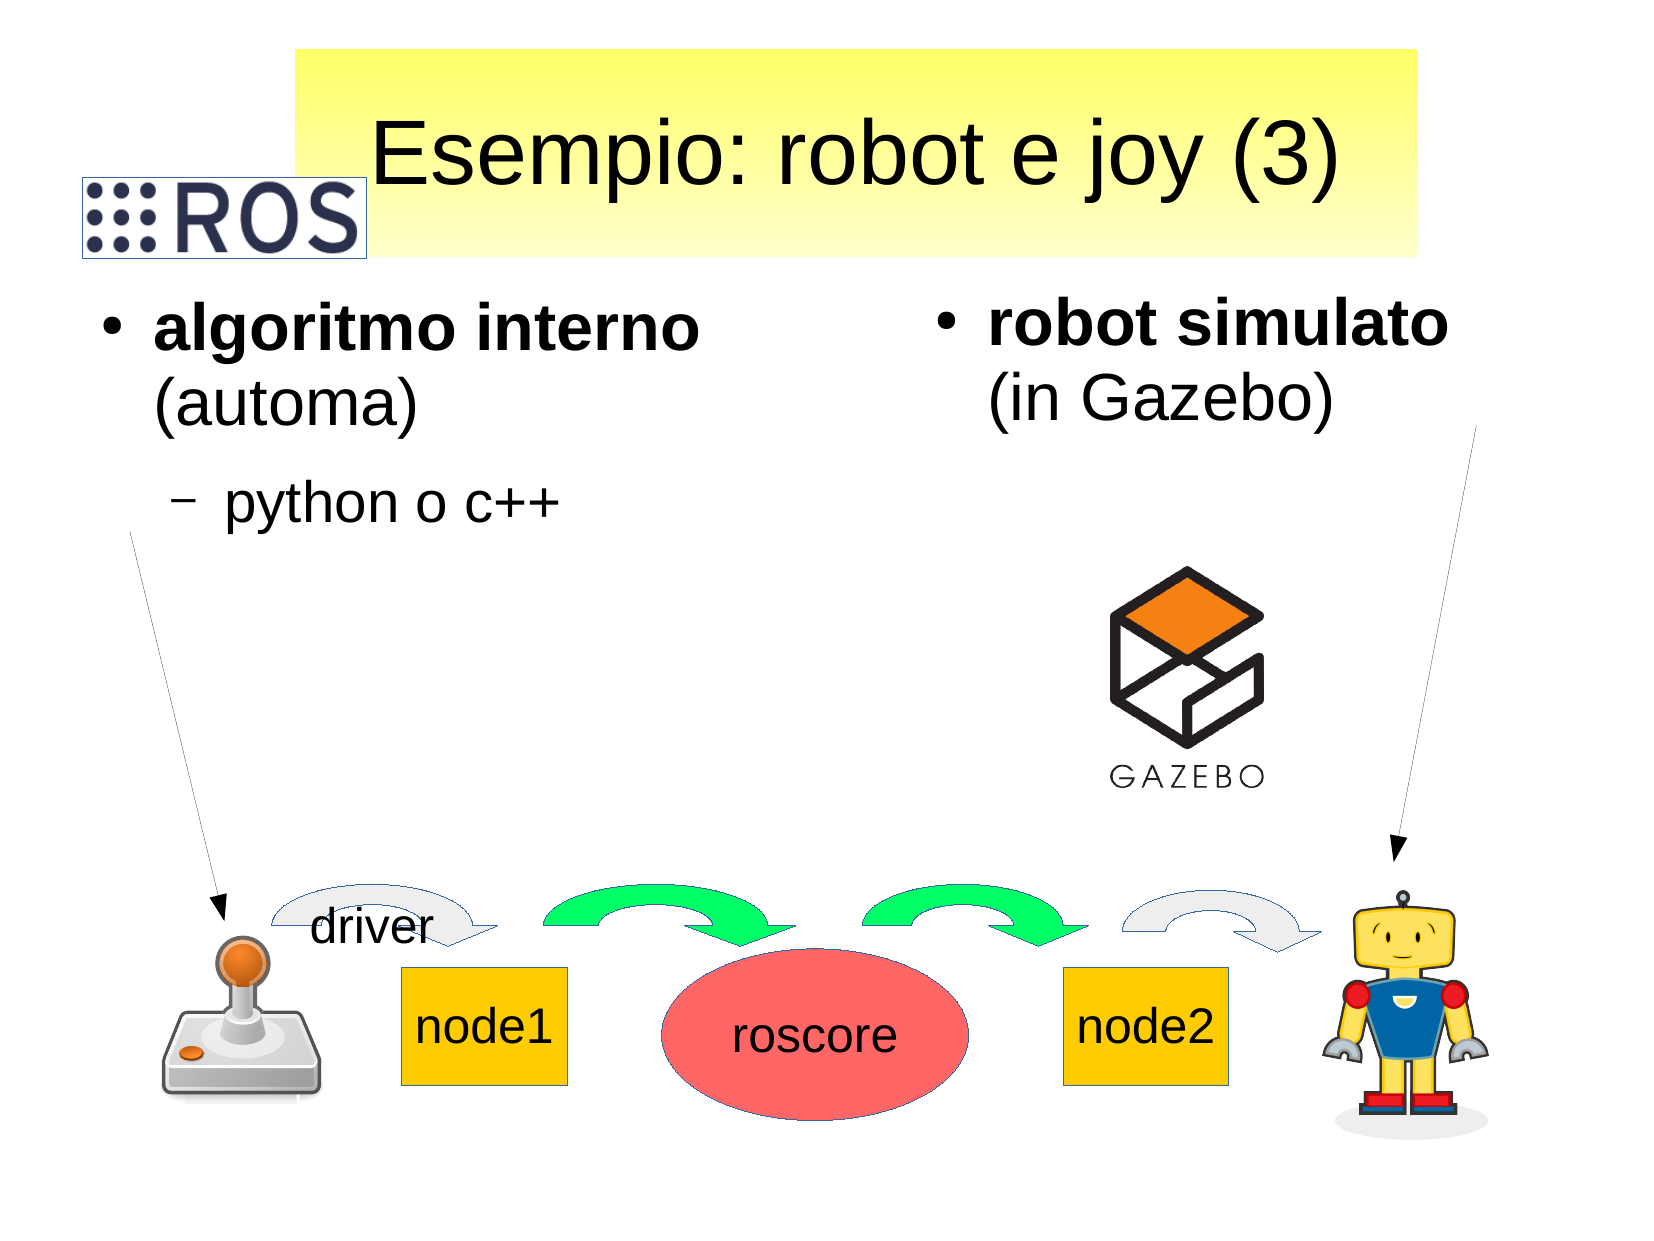

# Esempio: robot e joy (3)
robot simulato (in Gazebo)
algoritmo interno (automa)
python o c++
driver
roscore
node1
node2